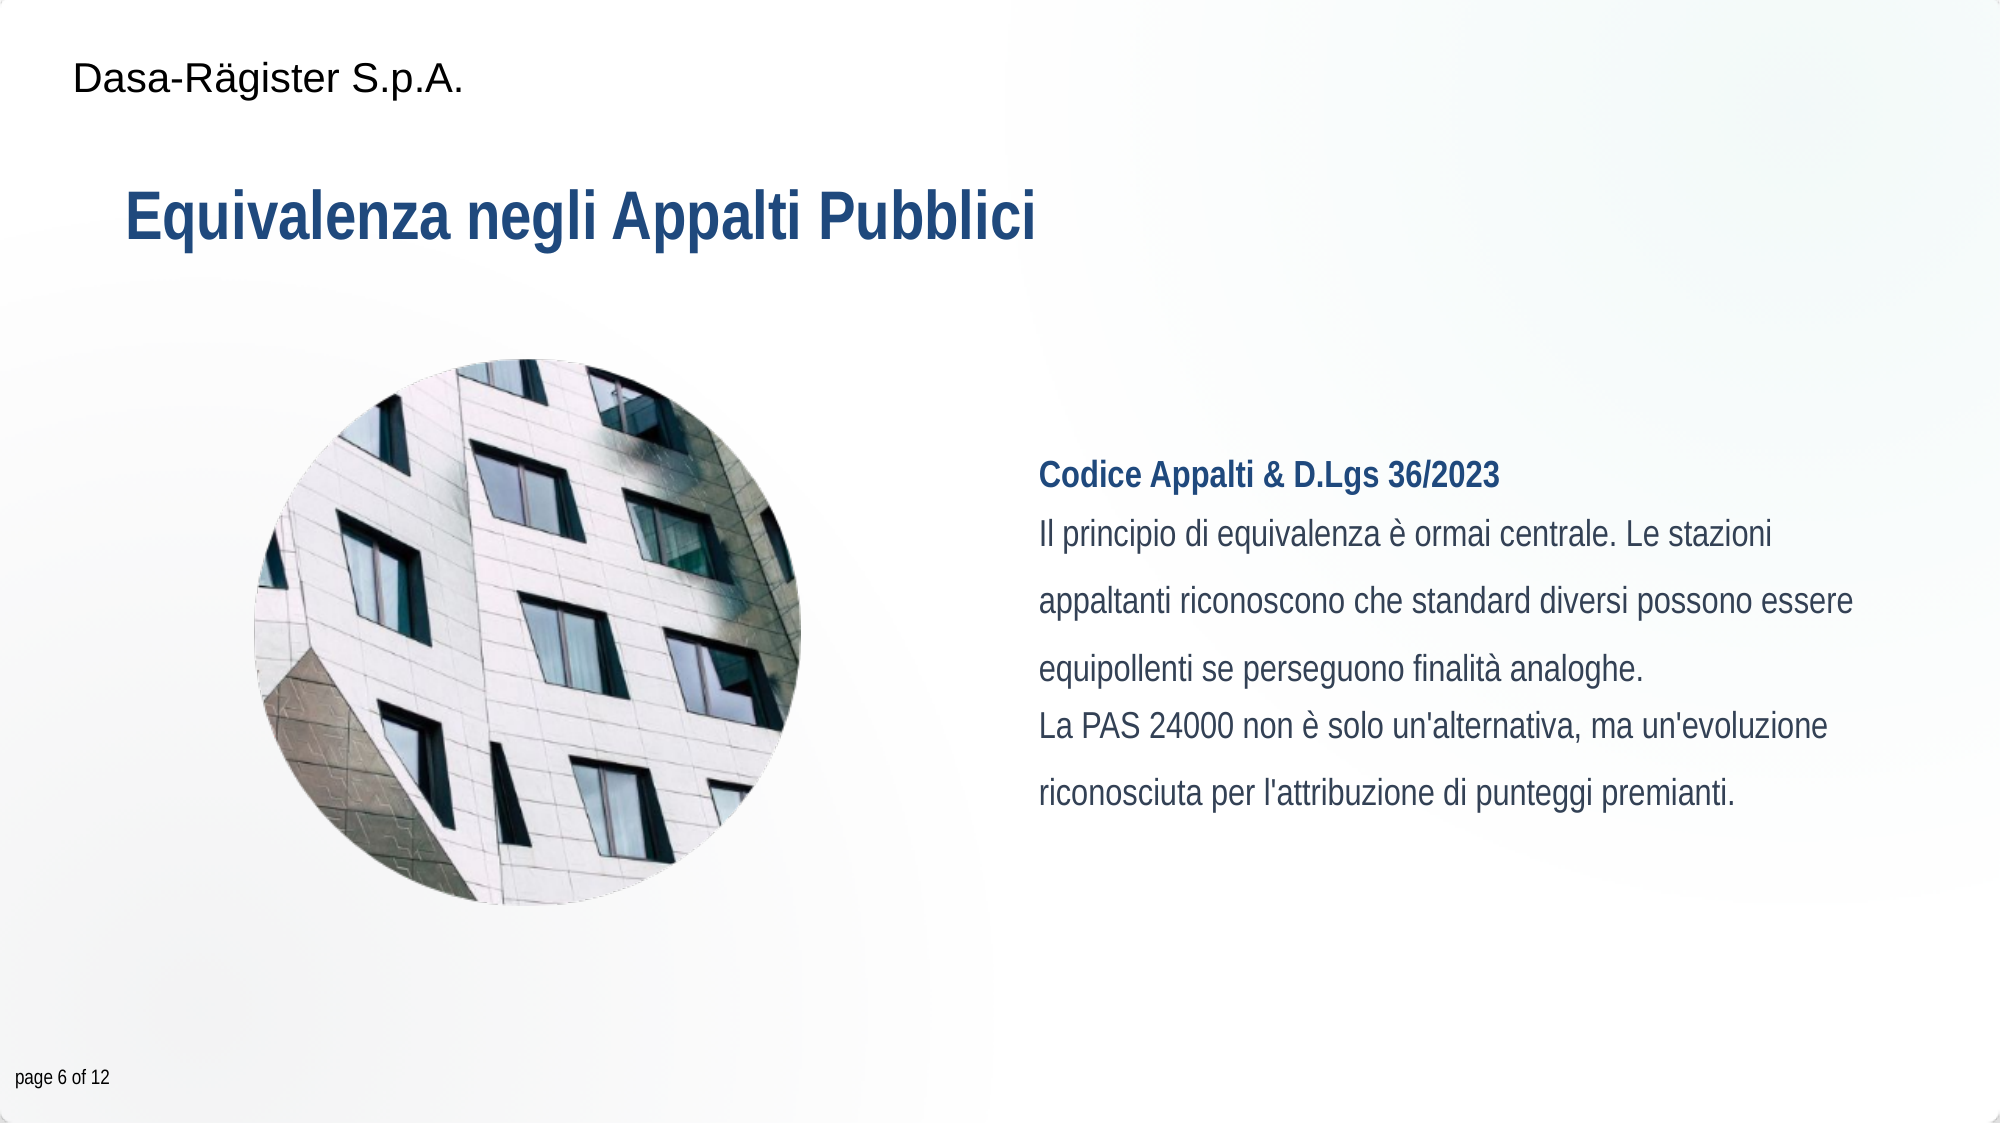

Dasa-Rägister S.p.A.
Equivalenza negli Appalti Pubblici
Codice Appalti & D.Lgs 36/2023
Il principio di equivalenza è ormai centrale. Le stazioni appaltanti riconoscono che standard diversi possono essere equipollenti se perseguono finalità analoghe.
La PAS 24000 non è solo un'alternativa, ma un'evoluzione riconosciuta per l'attribuzione di punteggi premianti.
page 6 of 12